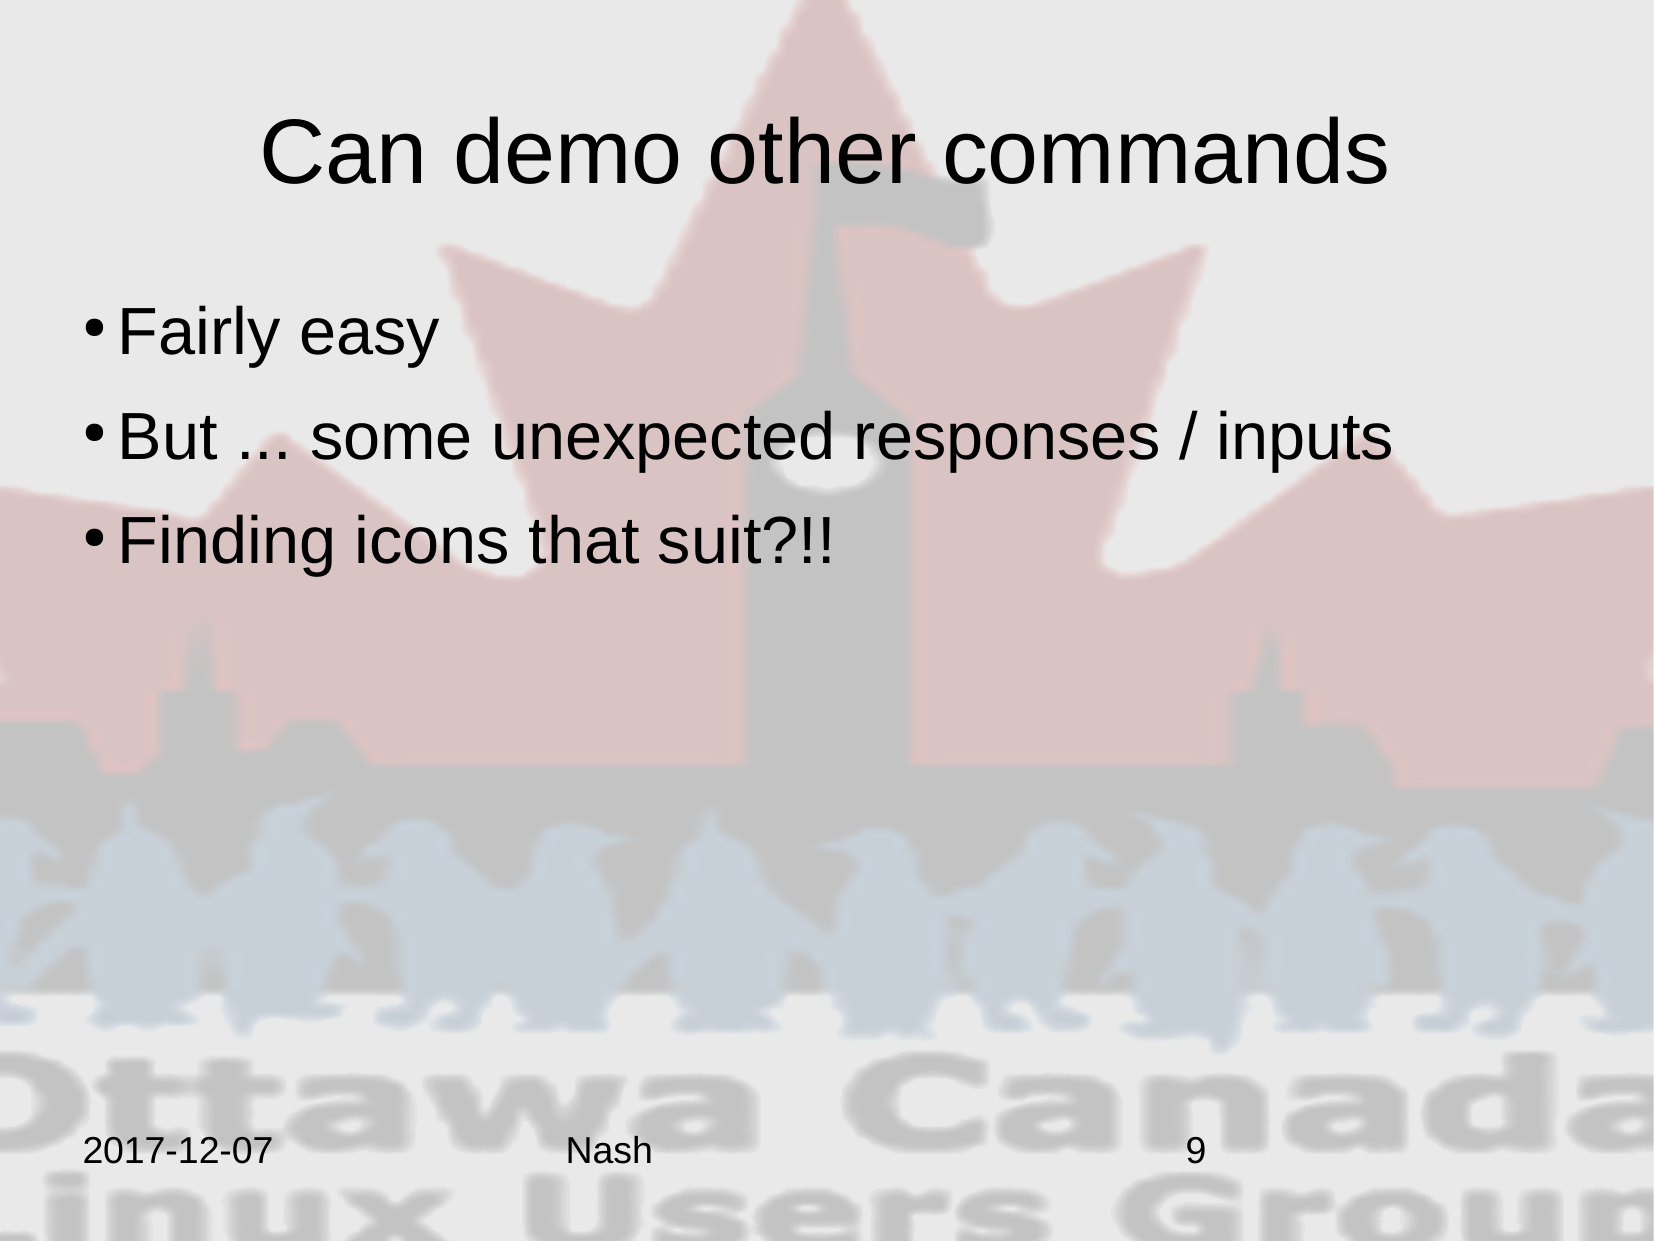

# Can demo other commands
Fairly easy
But ... some unexpected responses / inputs
Finding icons that suit?!!
9